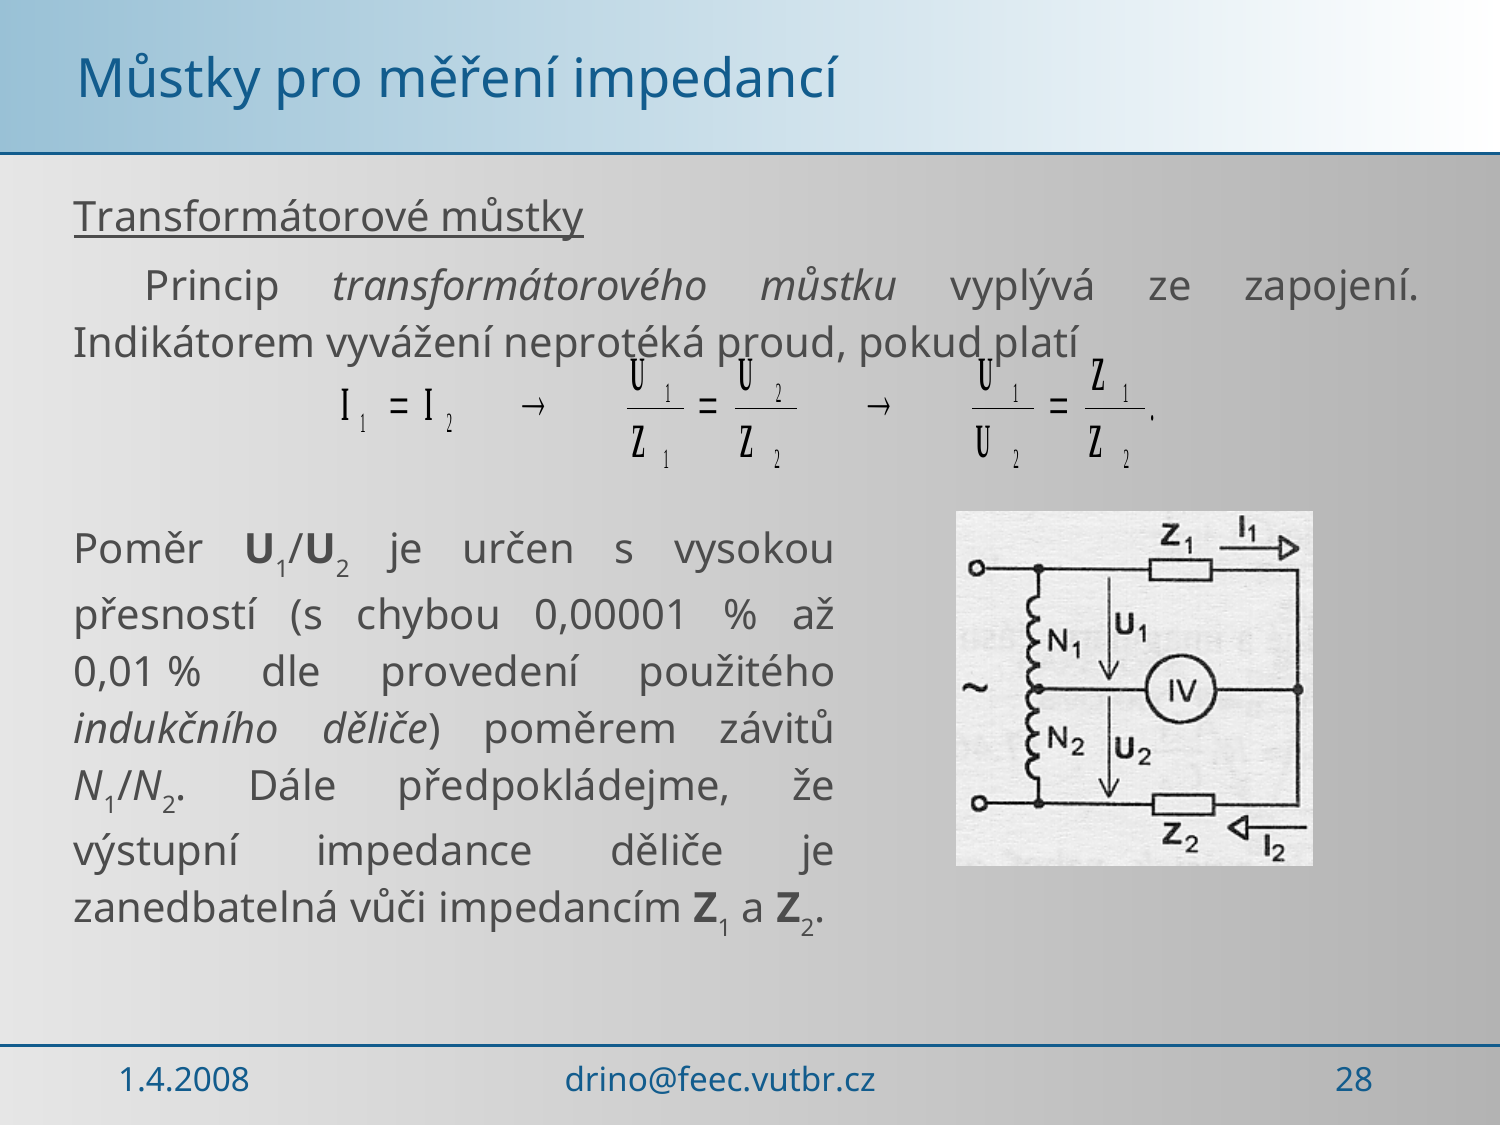

# Můstky pro měření impedancí
Transformátorové můstky
Princip transformátorového můstku vyplývá ze zapojení. Indikátorem vyvážení neprotéká proud, pokud platí
Poměr U1/U2 je určen s vysokou přesností (s chybou 0,00001 % až 0,01 % dle provedení použitého indukčního děliče) poměrem závitů N1/N2. Dále předpokládejme, že výstupní impedance děliče je zanedbatelná vůči impedancím Z1 a Z2.
1.4.2008
drino@feec.vutbr.cz